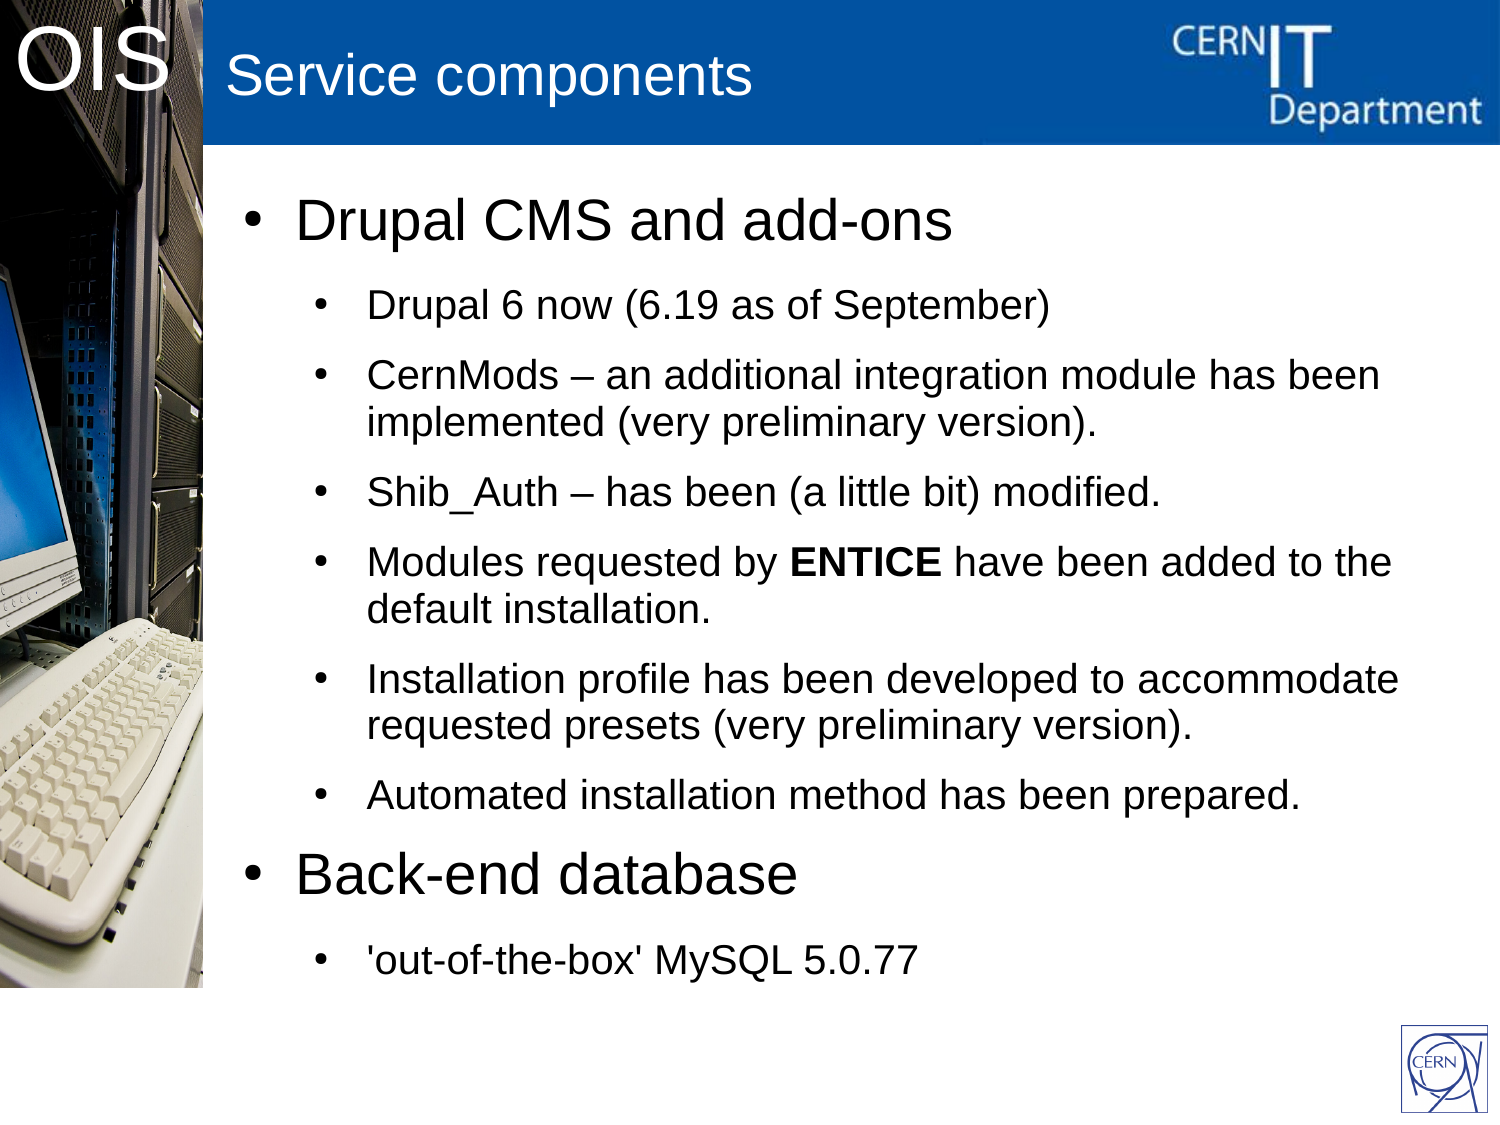

# Service components
Drupal CMS and add-ons
Drupal 6 now (6.19 as of September)
CernMods – an additional integration module has been implemented (very preliminary version).
Shib_Auth – has been (a little bit) modified.
Modules requested by ENTICE have been added to the default installation.
Installation profile has been developed to accommodate requested presets (very preliminary version).
Automated installation method has been prepared.
Back-end database
'out-of-the-box' MySQL 5.0.77